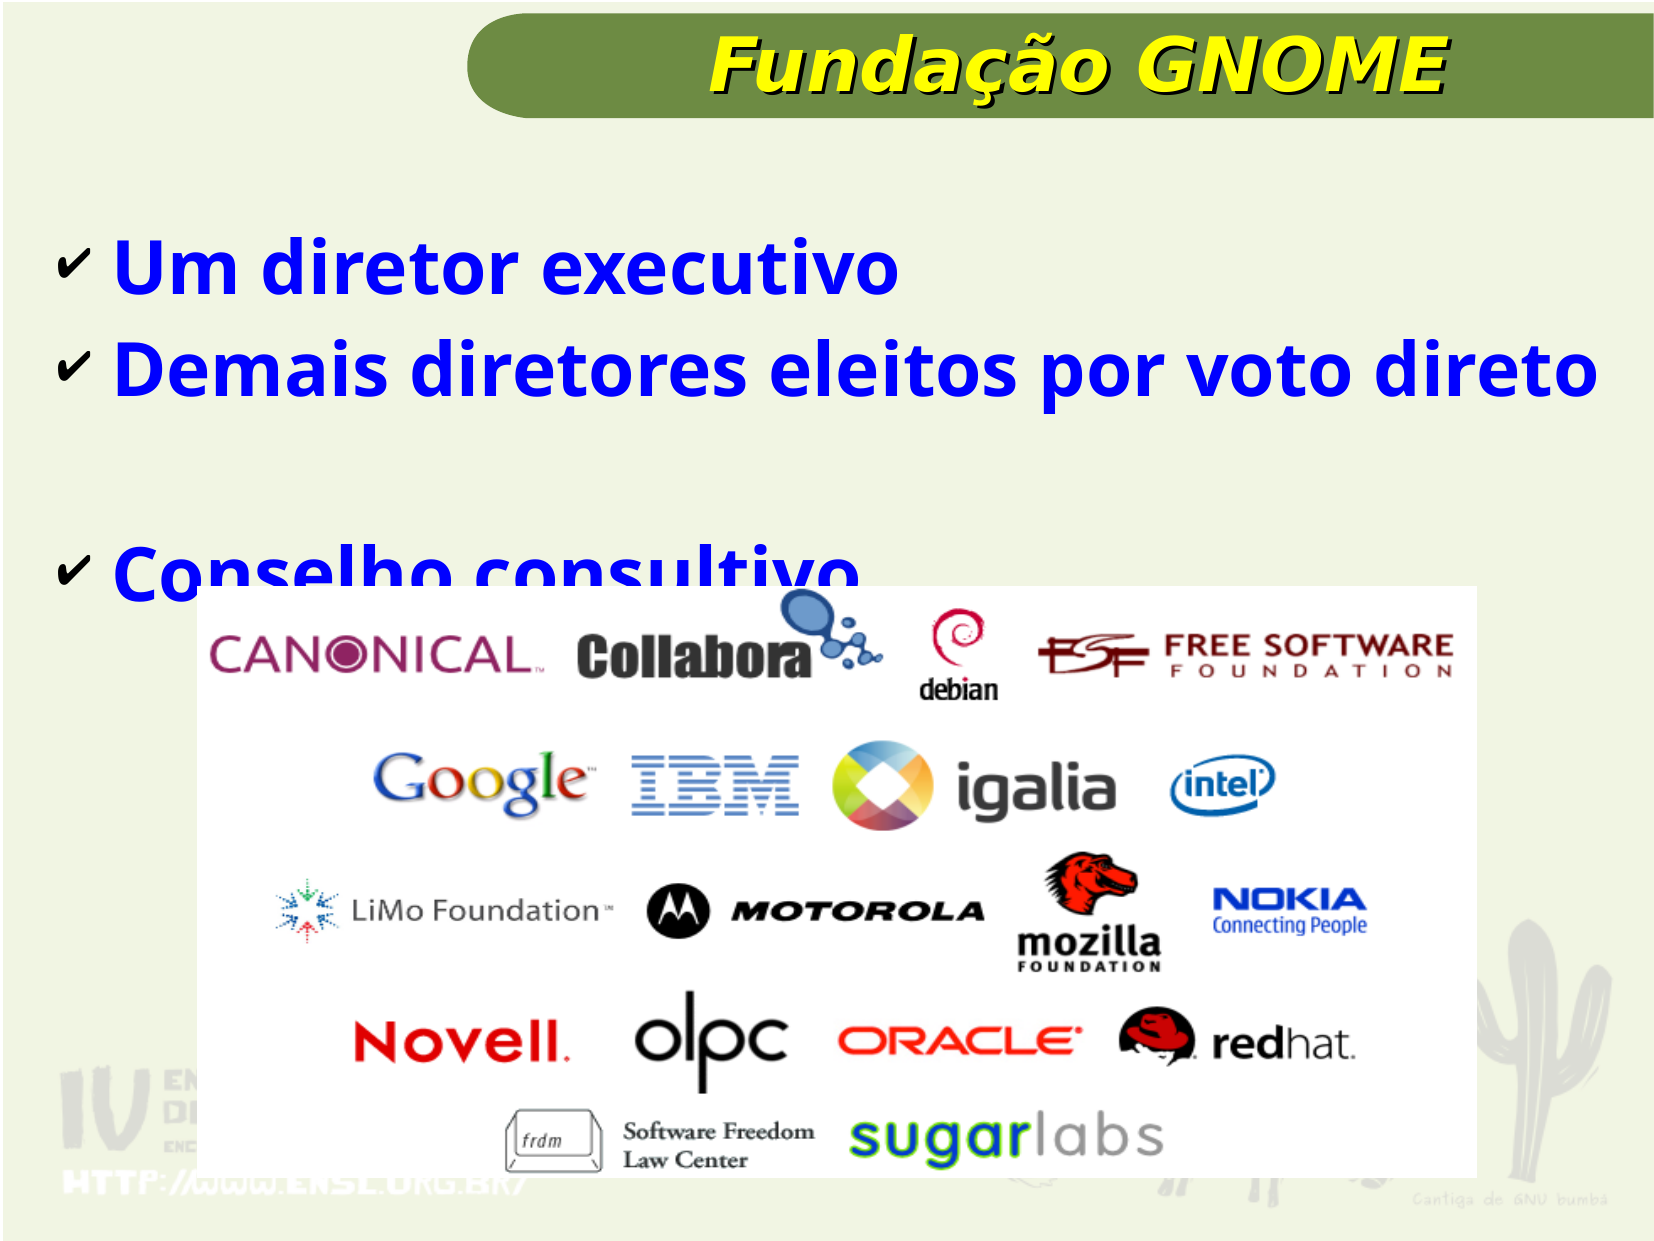

# Fundação GNOME
 Um diretor executivo
 Demais diretores eleitos por voto direto
 Conselho consultivo